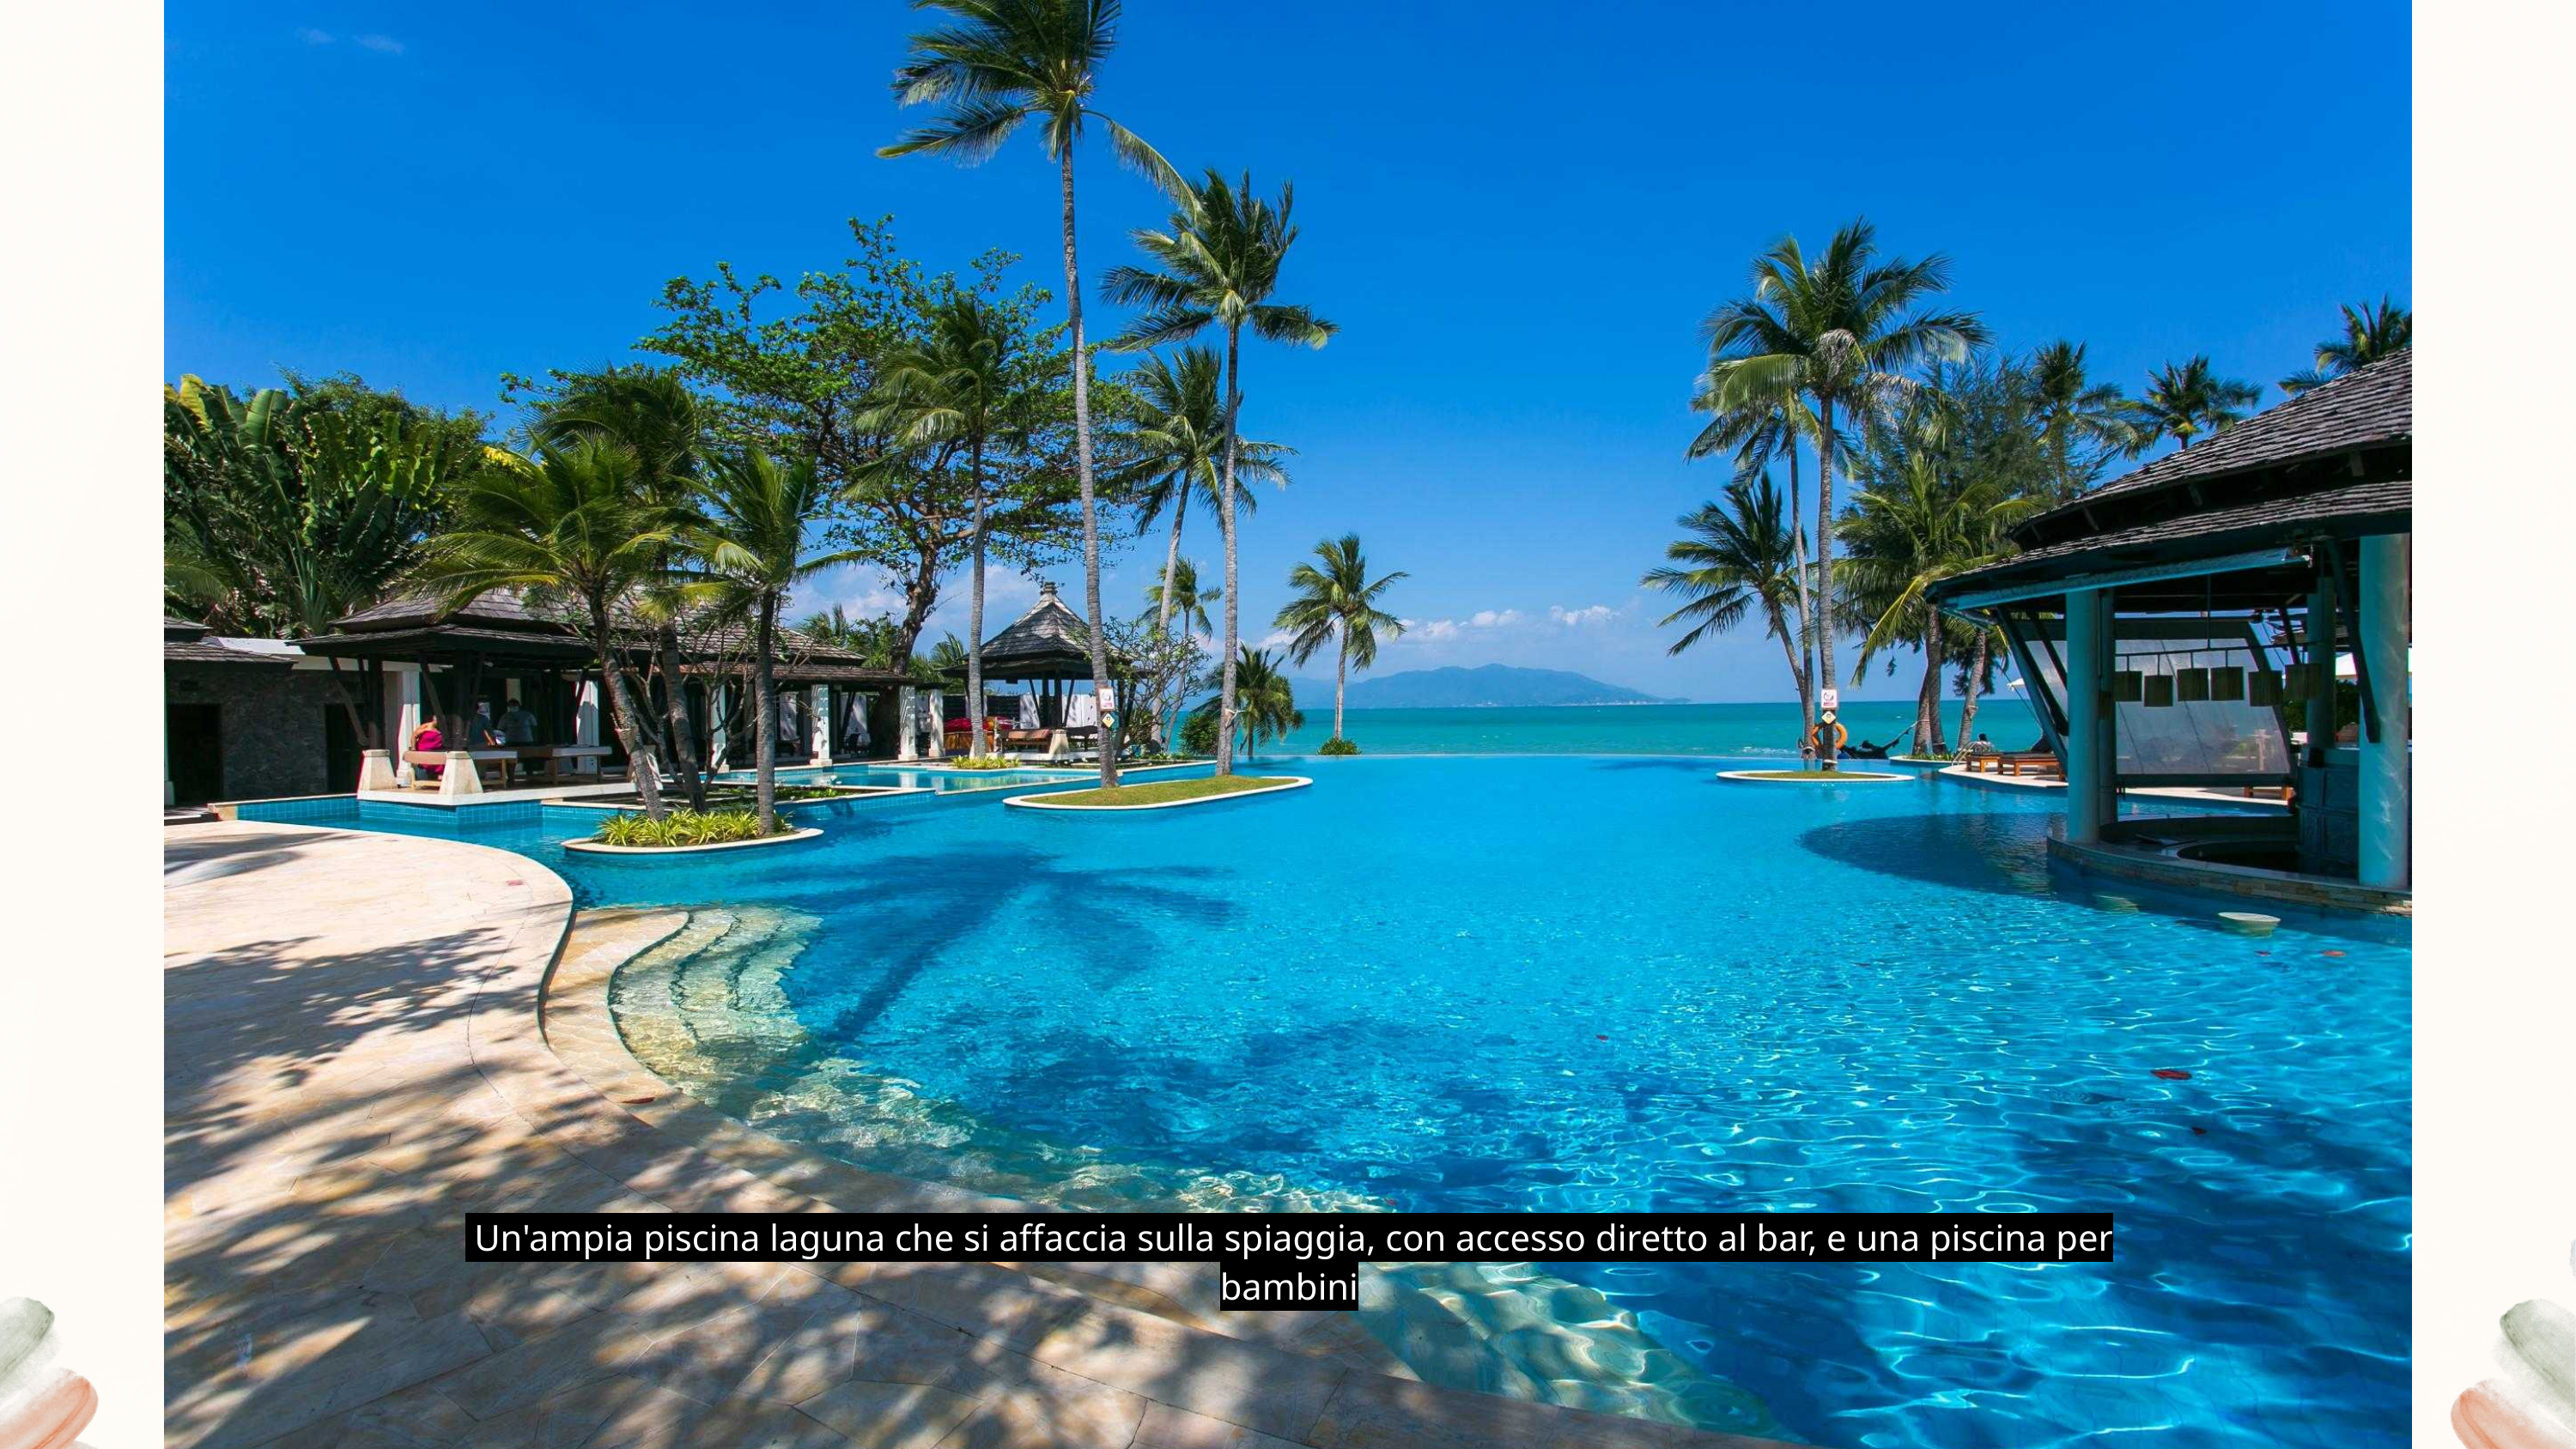

Un'ampia piscina laguna che si affaccia sulla spiaggia, con accesso diretto al bar, e una piscina per bambini